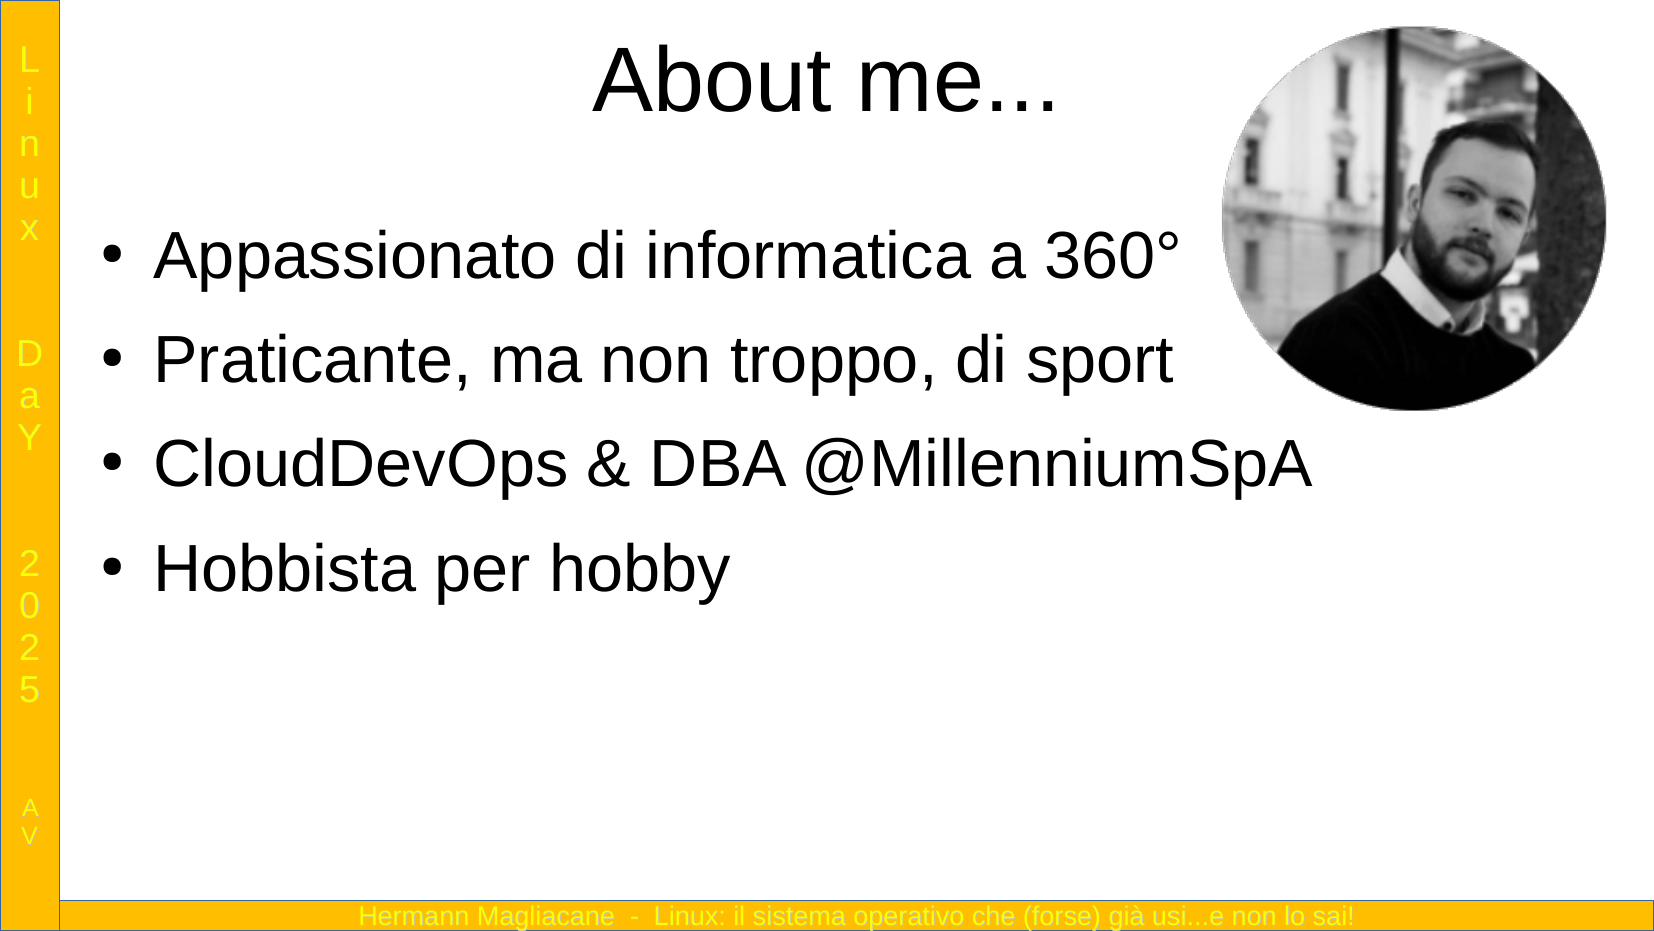

L
i
n
u
x
D
a
Y
2
0
2
5
AV
# About me...
Appassionato di informatica a 360°
Praticante, ma non troppo, di sport
CloudDevOps & DBA @MillenniumSpA
Hobbista per hobby
Hermann Magliacane - Linux: il sistema operativo che (forse) già usi...e non lo sai!